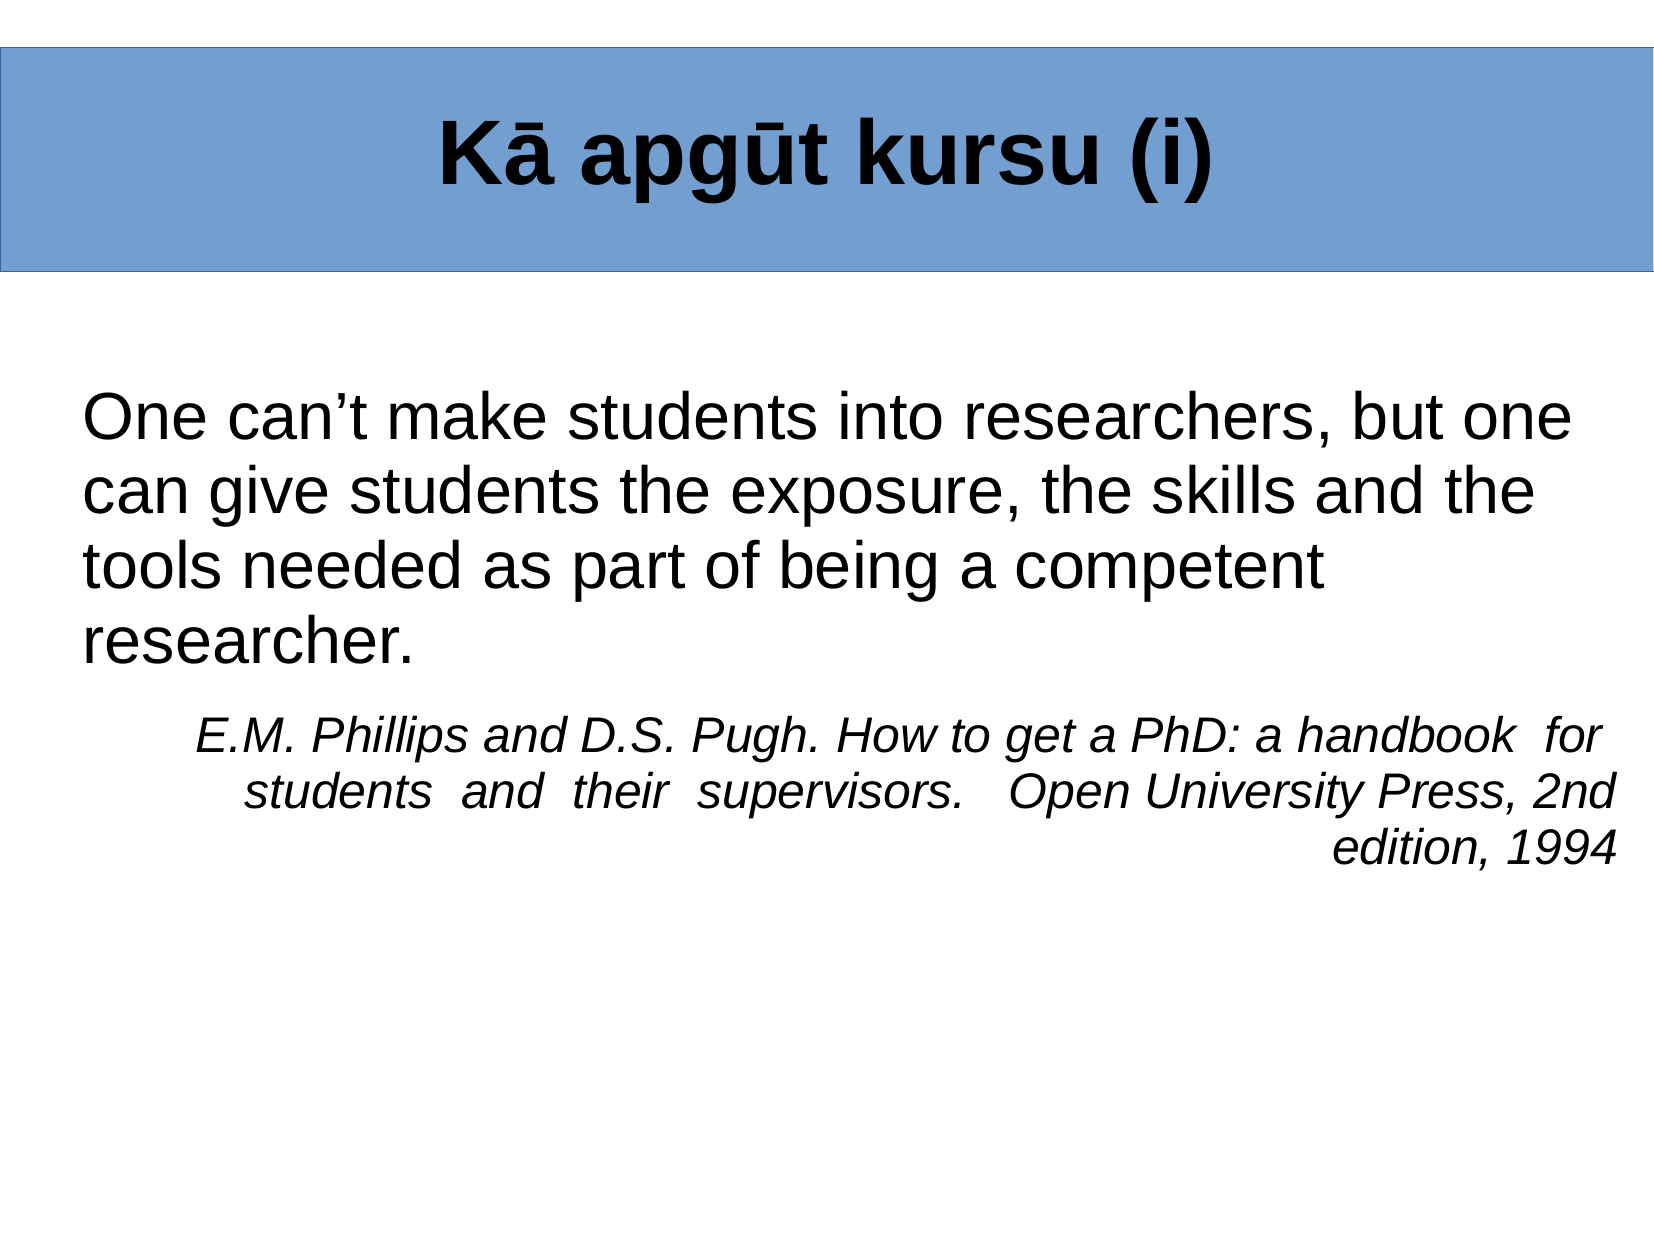

# Kā apgūt kursu (i)
One can’t make students into researchers, but one can give students the exposure, the skills and the tools needed as part of being a competent researcher.
E.M. Phillips and D.S. Pugh. How to get a PhD: a handbook for students and their supervisors. Open University Press, 2nd edition, 1994